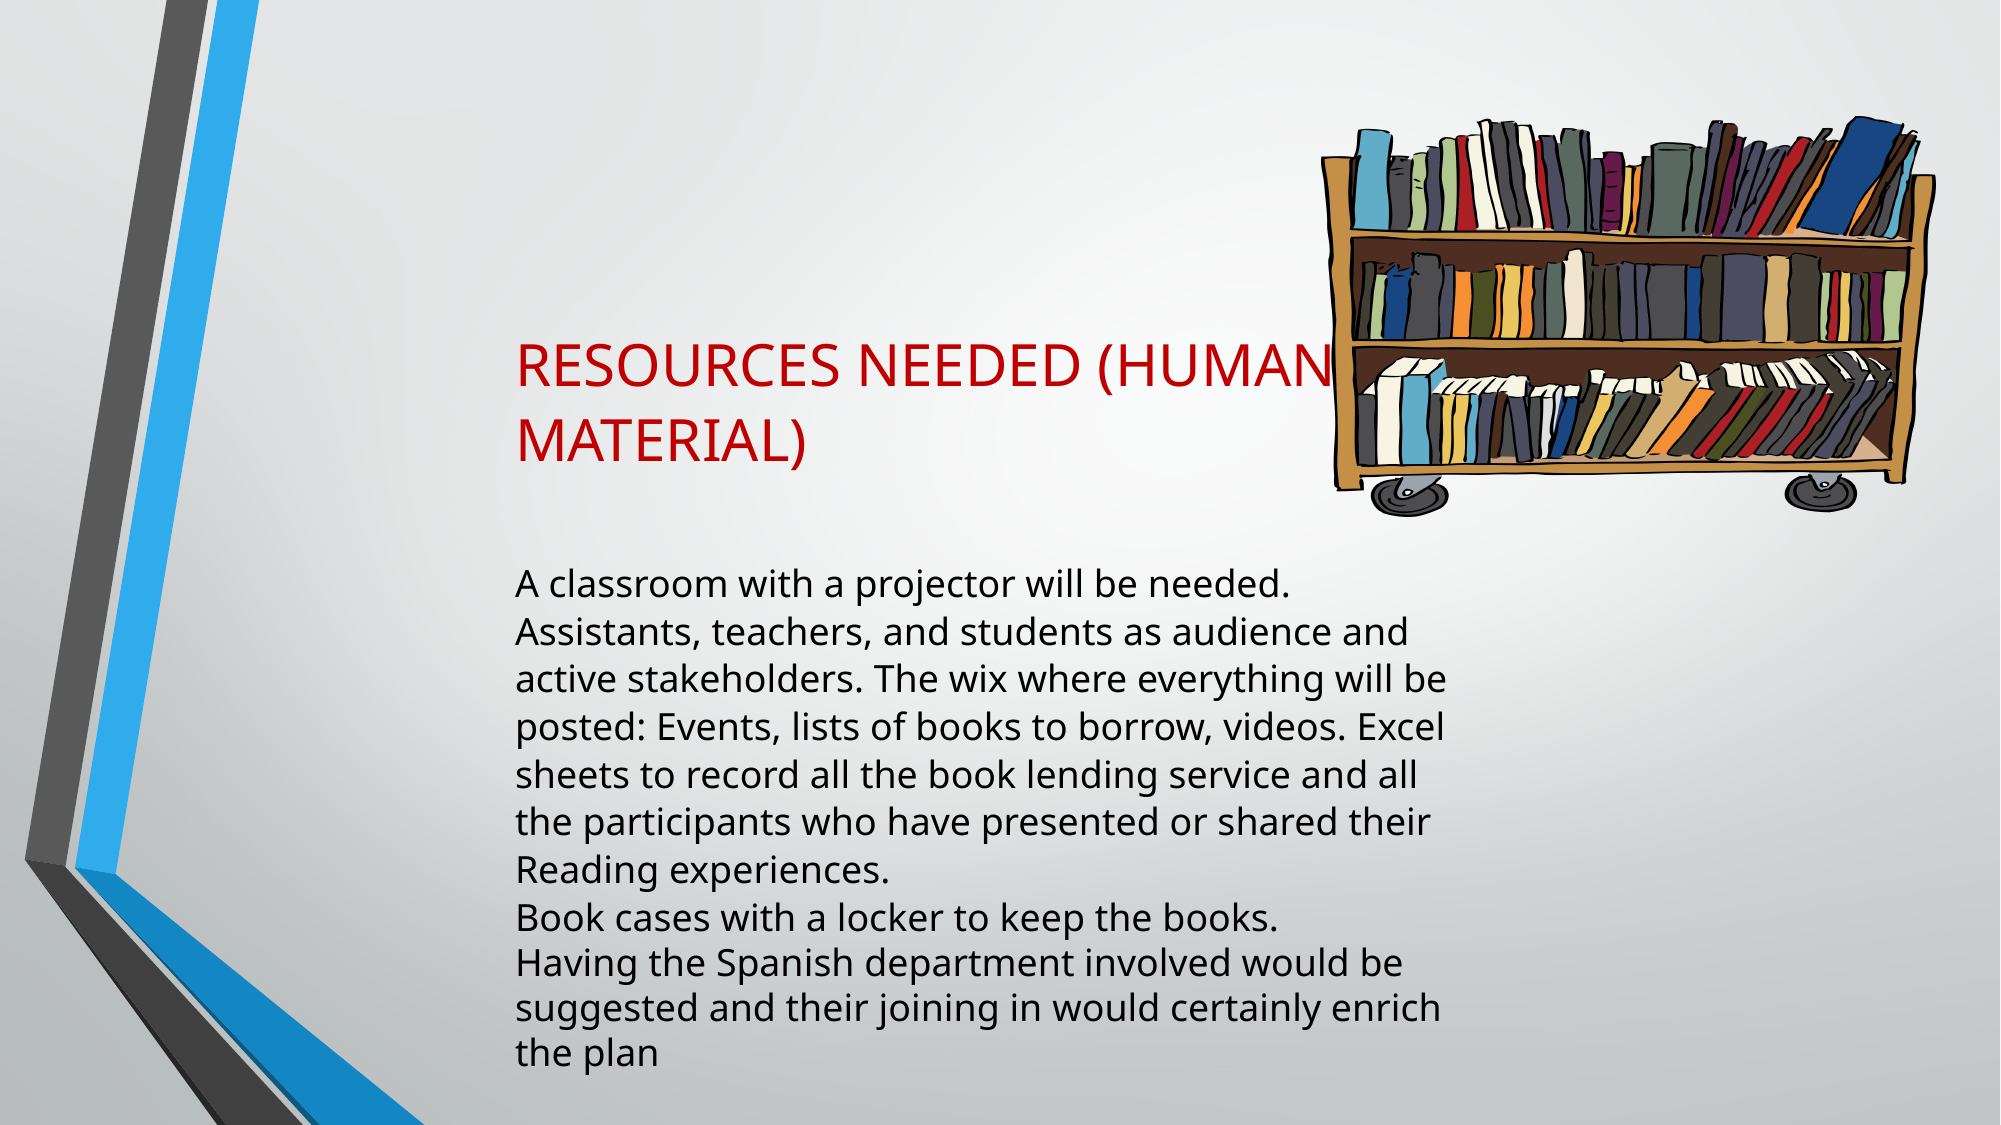

RESOURCES NEEDED (HUMAN/ MATERIAL)
A classroom with a projector will be needed. Assistants, teachers, and students as audience and active stakeholders. The wix where everything will be posted: Events, lists of books to borrow, videos. Excel sheets to record all the book lending service and all the participants who have presented or shared their Reading experiences.
Book cases with a locker to keep the books.
Having the Spanish department involved would be suggested and their joining in would certainly enrich the plan